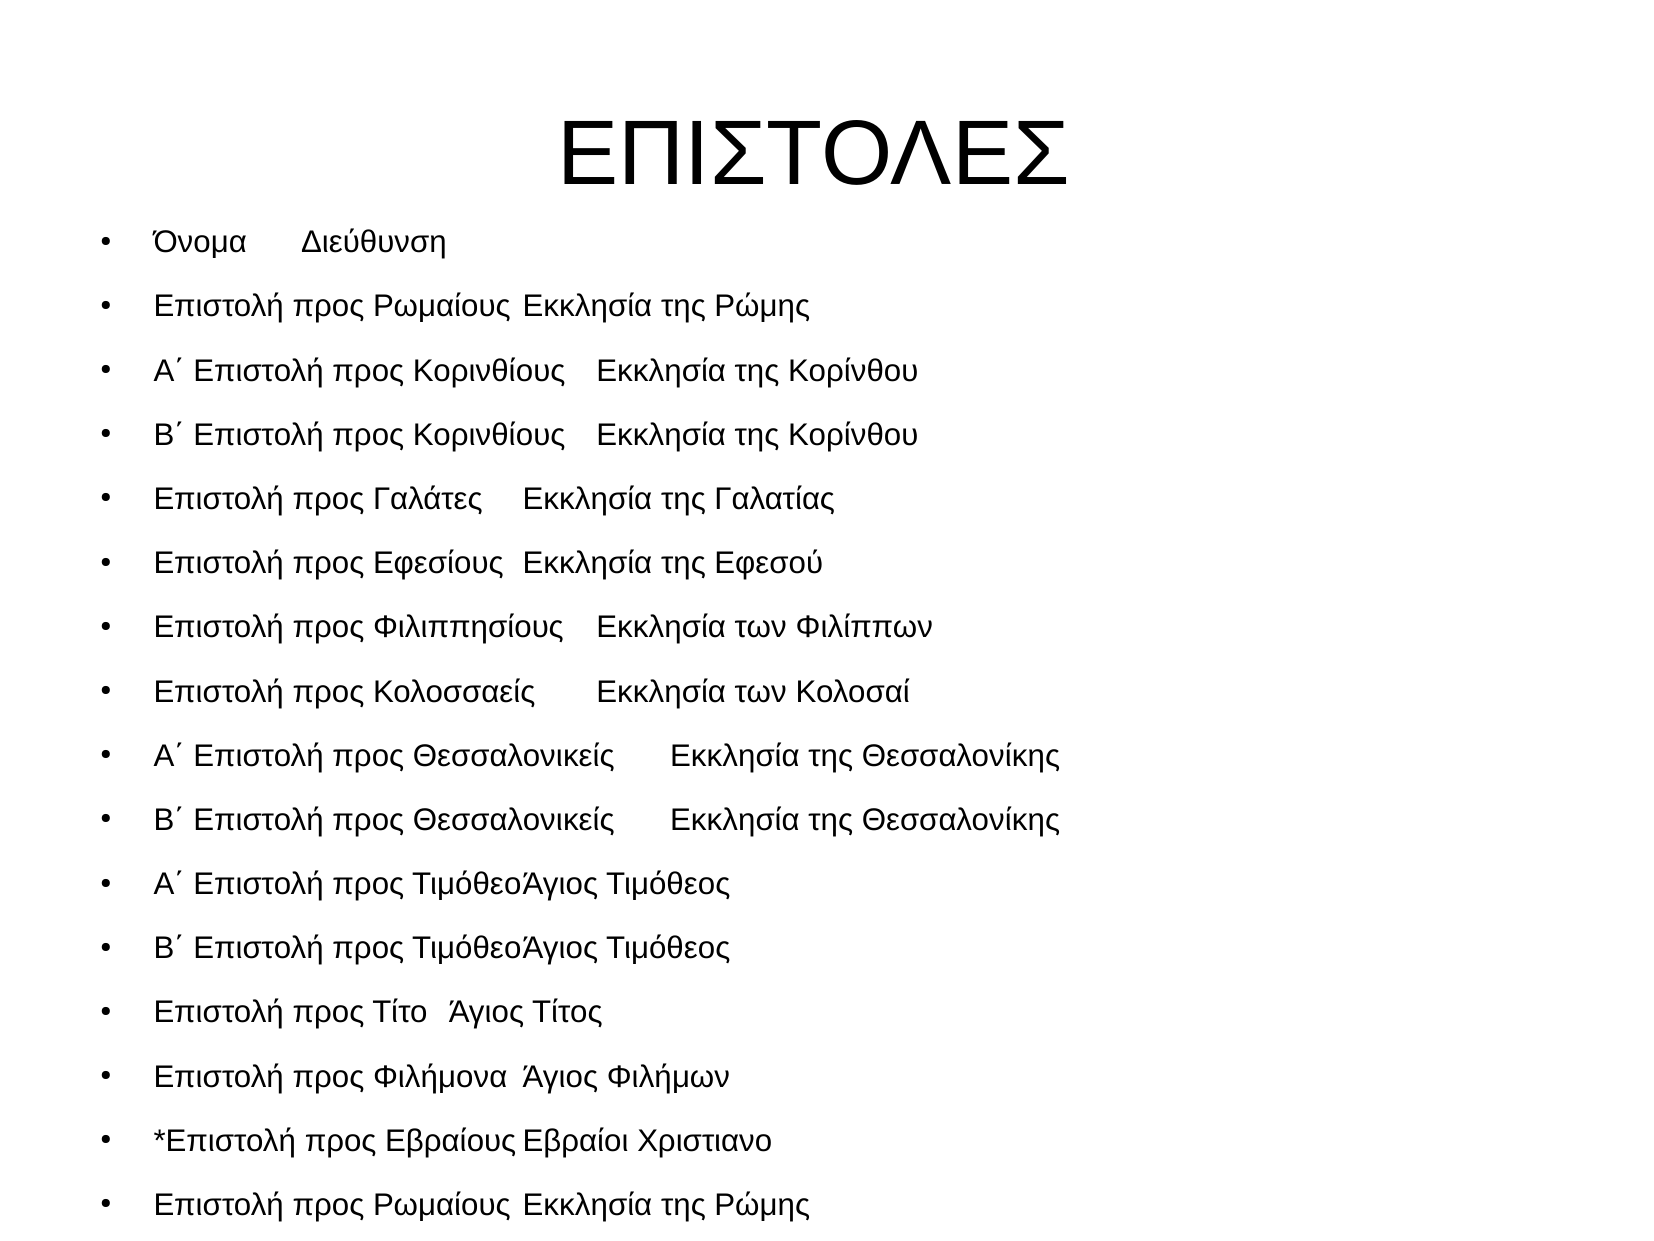

# ΕΠΙΣΤΟΛΕΣ
Όνομα	Διεύθυνση
Επιστολή προς Ρωμαίους	Εκκλησία της Ρώμης
Α΄ Επιστολή προς Κορινθίους	Εκκλησία της Κορίνθου
Β΄ Επιστολή προς Κορινθίους	Εκκλησία της Κορίνθου
Επιστολή προς Γαλάτες	Εκκλησία της Γαλατίας
Επιστολή προς Εφεσίους	Εκκλησία της Εφεσού
Επιστολή προς Φιλιππησίους	Εκκλησία των Φιλίππων
Επιστολή προς Κολοσσαείς	Εκκλησία των Κολοσαί
Α΄ Επιστολή προς Θεσσαλονικείς	Εκκλησία της Θεσσαλονίκης
Β΄ Επιστολή προς Θεσσαλονικείς	Εκκλησία της Θεσσαλονίκης
Α΄ Επιστολή προς Τιμόθεο	Άγιος Τιμόθεος
Β΄ Επιστολή προς Τιμόθεο	Άγιος Τιμόθεος
Επιστολή προς Τίτο	Άγιος Τίτος
Επιστολή προς Φιλήμονα	Άγιος Φιλήμων
*Επιστολή προς Εβραίους	Εβραίοι Χριστιανο
Επιστολή προς Ρωμαίους	Εκκλησία της Ρώμης